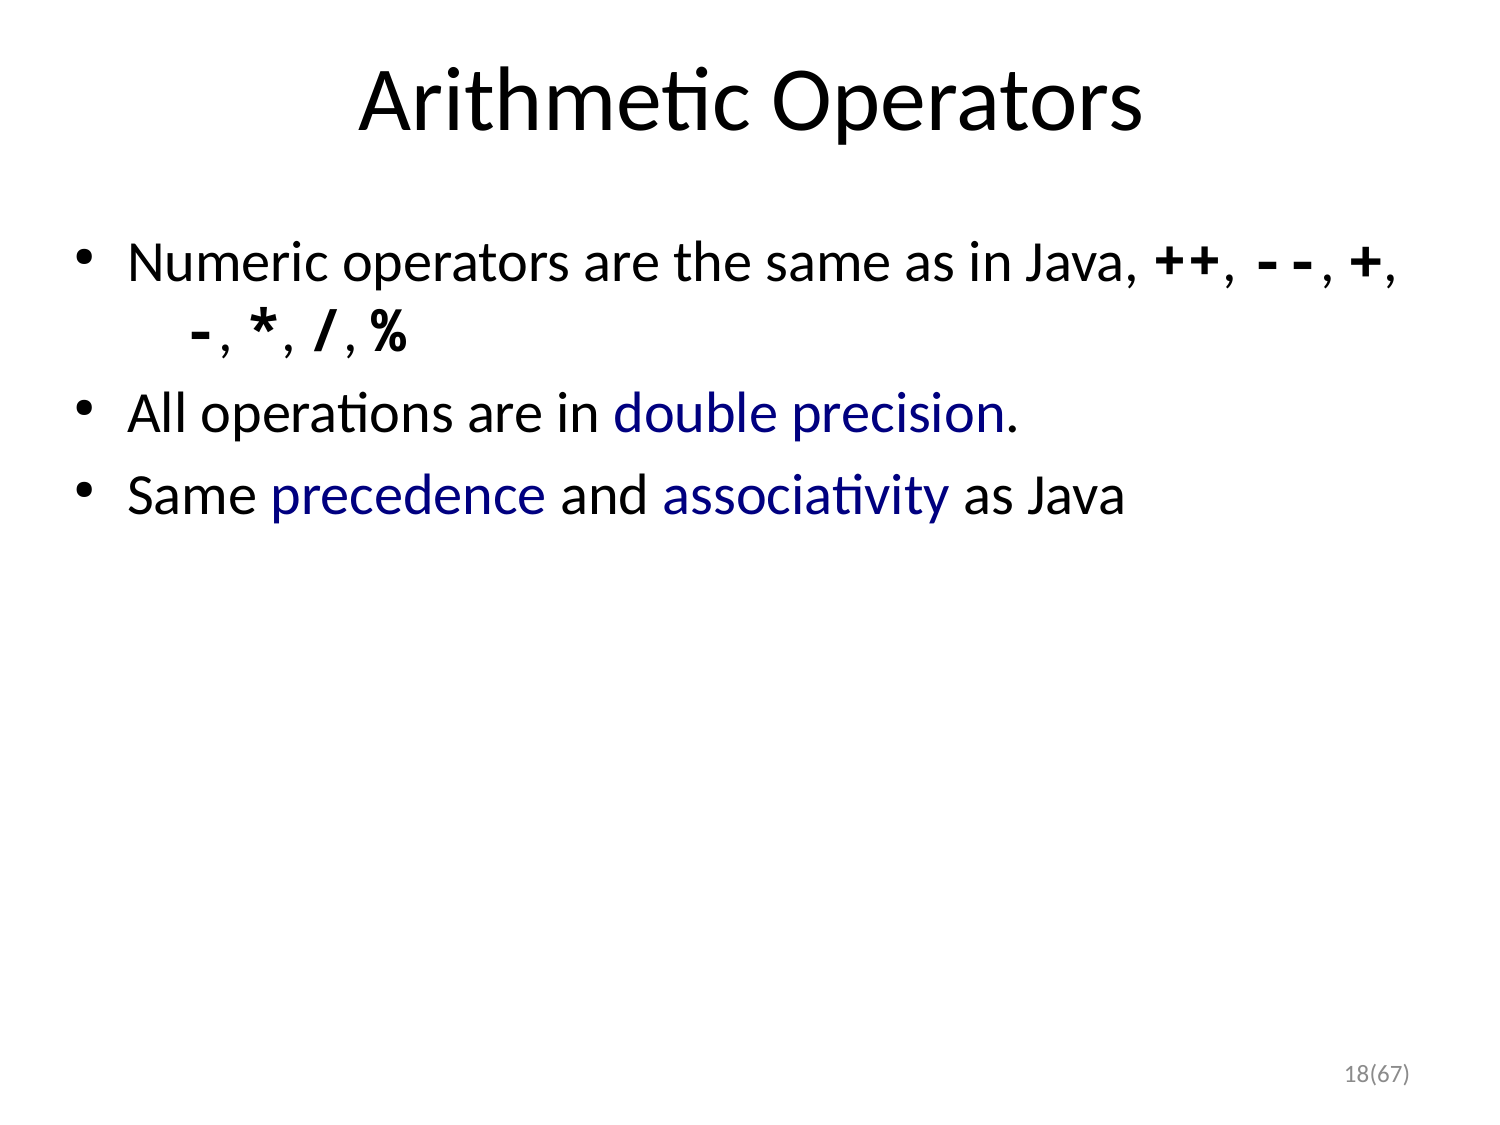

# Arithmetic Operators
Numeric operators are the same as in Java, ++, --, +, -, *, /, %
All operations are in double precision.
Same precedence and associativity as Java
18